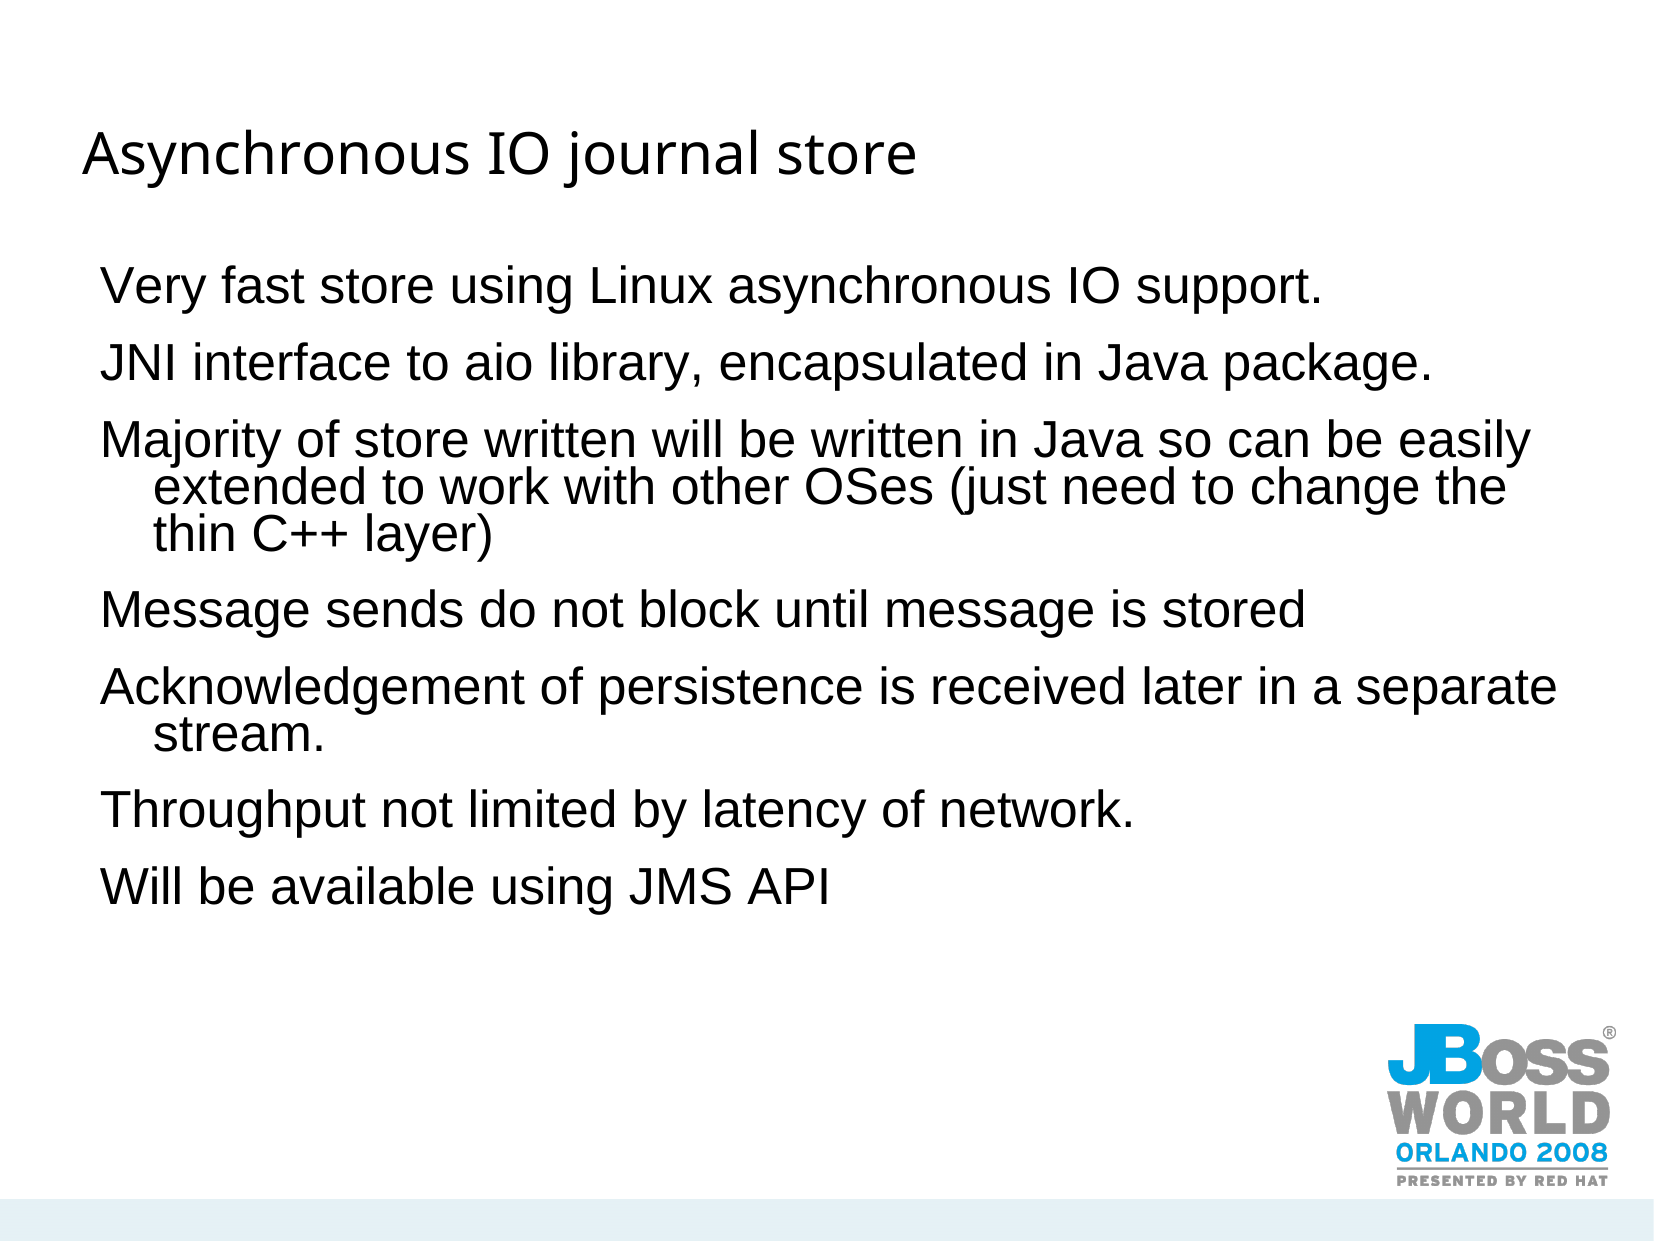

# Asynchronous IO journal store
Very fast store using Linux asynchronous IO support.
JNI interface to aio library, encapsulated in Java package.
Majority of store written will be written in Java so can be easily extended to work with other OSes (just need to change the thin C++ layer)
Message sends do not block until message is stored
Acknowledgement of persistence is received later in a separate stream.
Throughput not limited by latency of network.
Will be available using JMS API